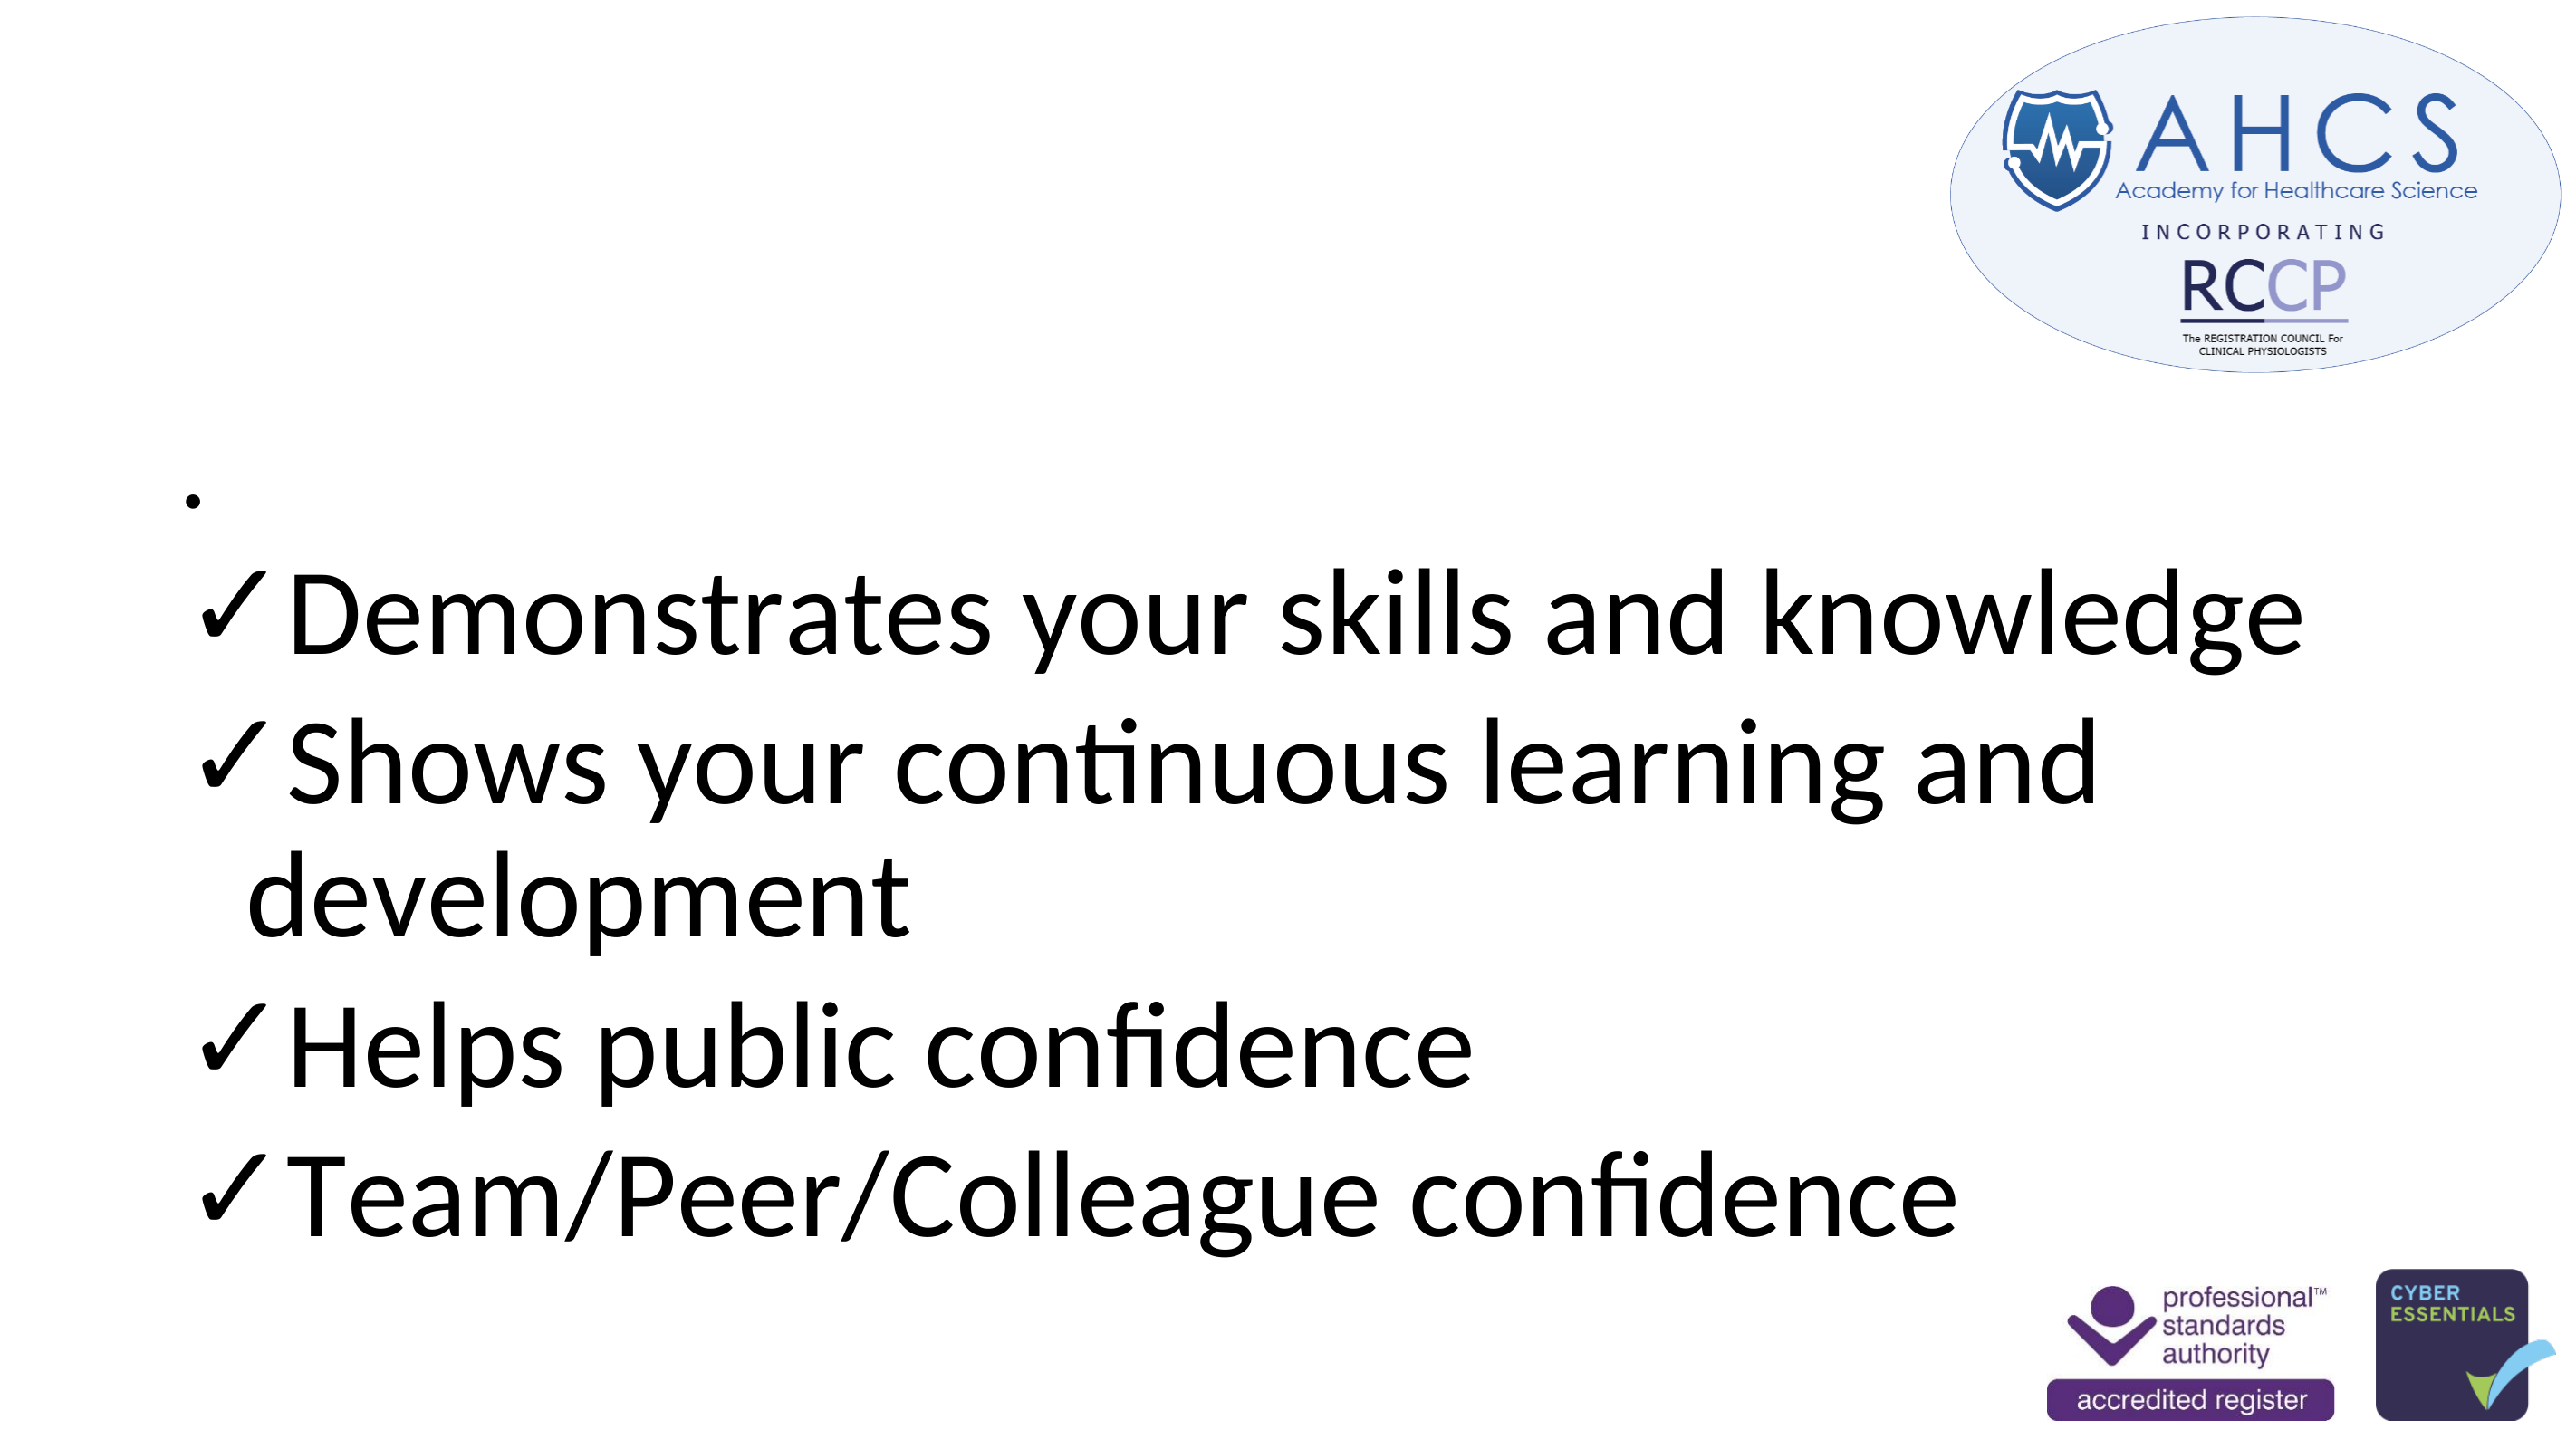

# Demonstrates your skills and knowledge
Shows your continuous learning and development
Helps public confidence
Team/Peer/Colleague confidence